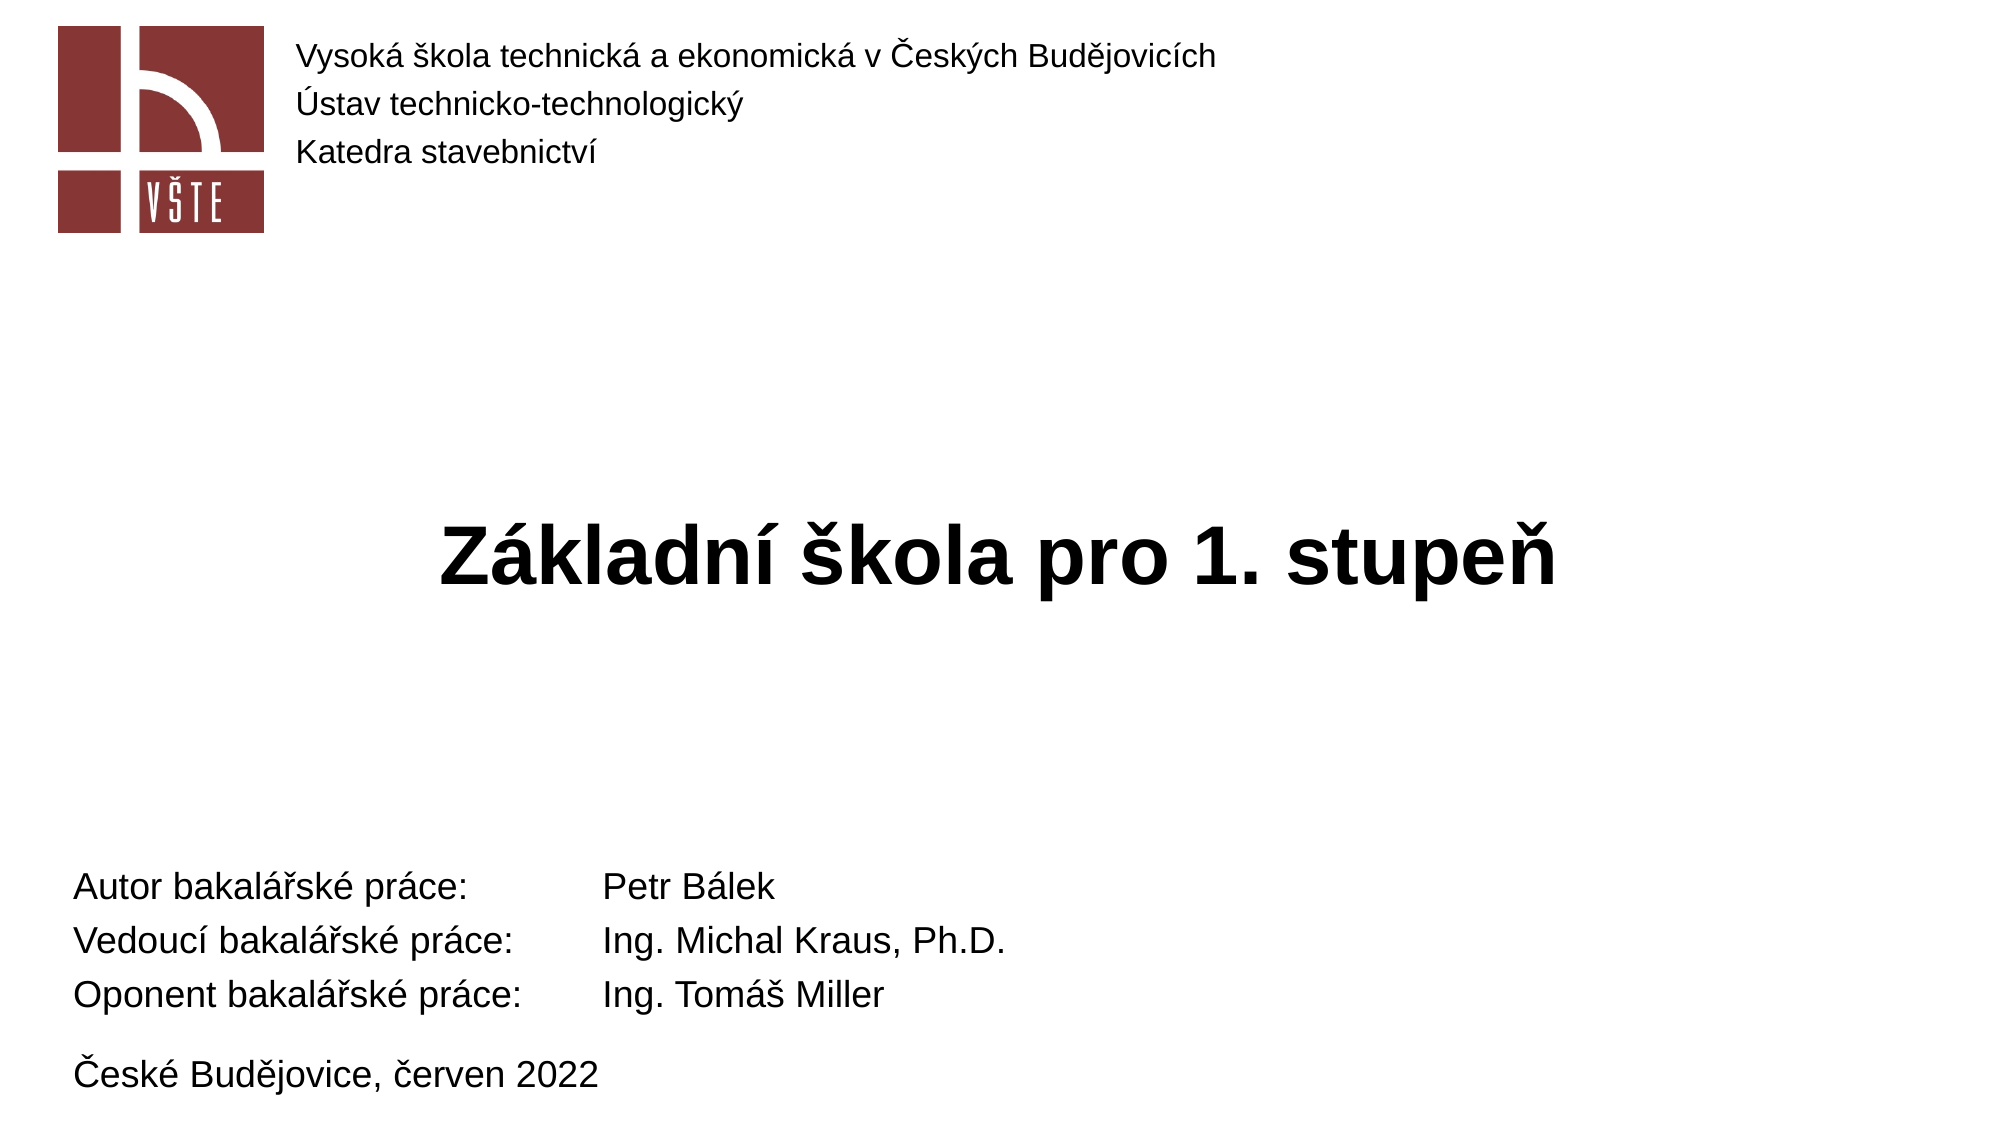

Vysoká škola technická a ekonomická v Českých Budějovicích
Ústav technicko-technologický
Katedra stavebnictví
# Základní škola pro 1. stupeň
Autor bakalářské práce:	Petr Bálek
Vedoucí bakalářské práce:		Ing. Michal Kraus, Ph.D.
Oponent bakalářské práce:	Ing. Tomáš Miller
České Budějovice, červen 2022